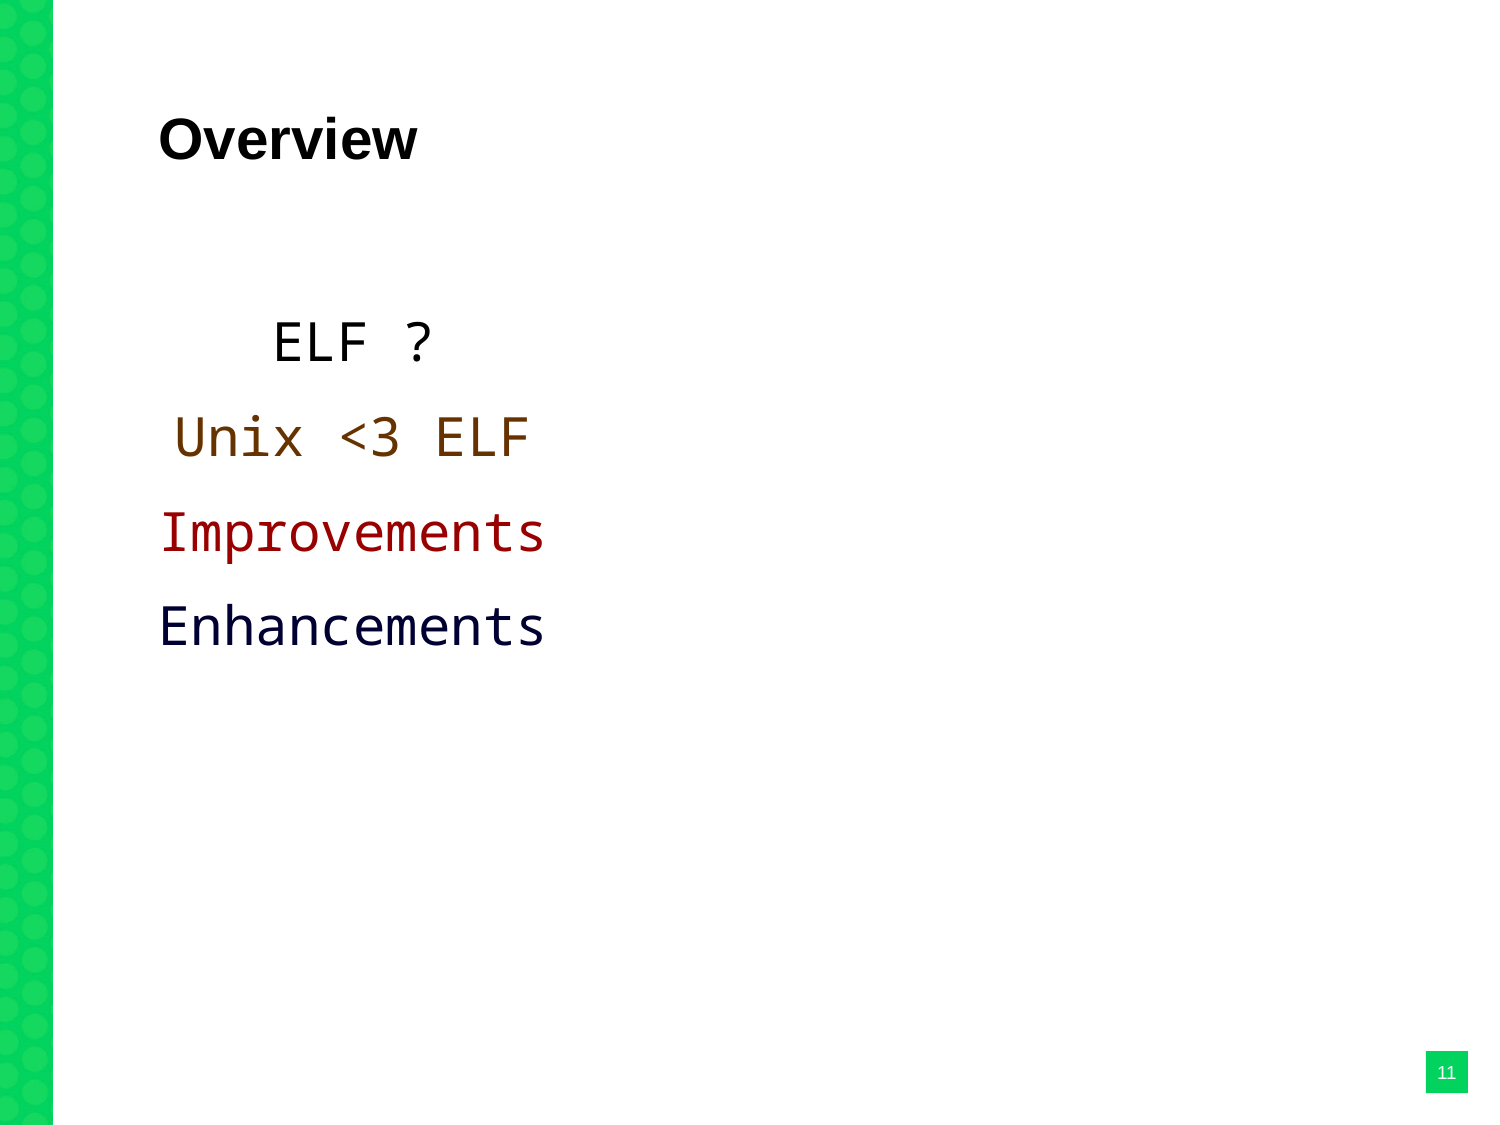

# Overview
ELF ?
Unix <3 ELF
Improvements
Enhancements